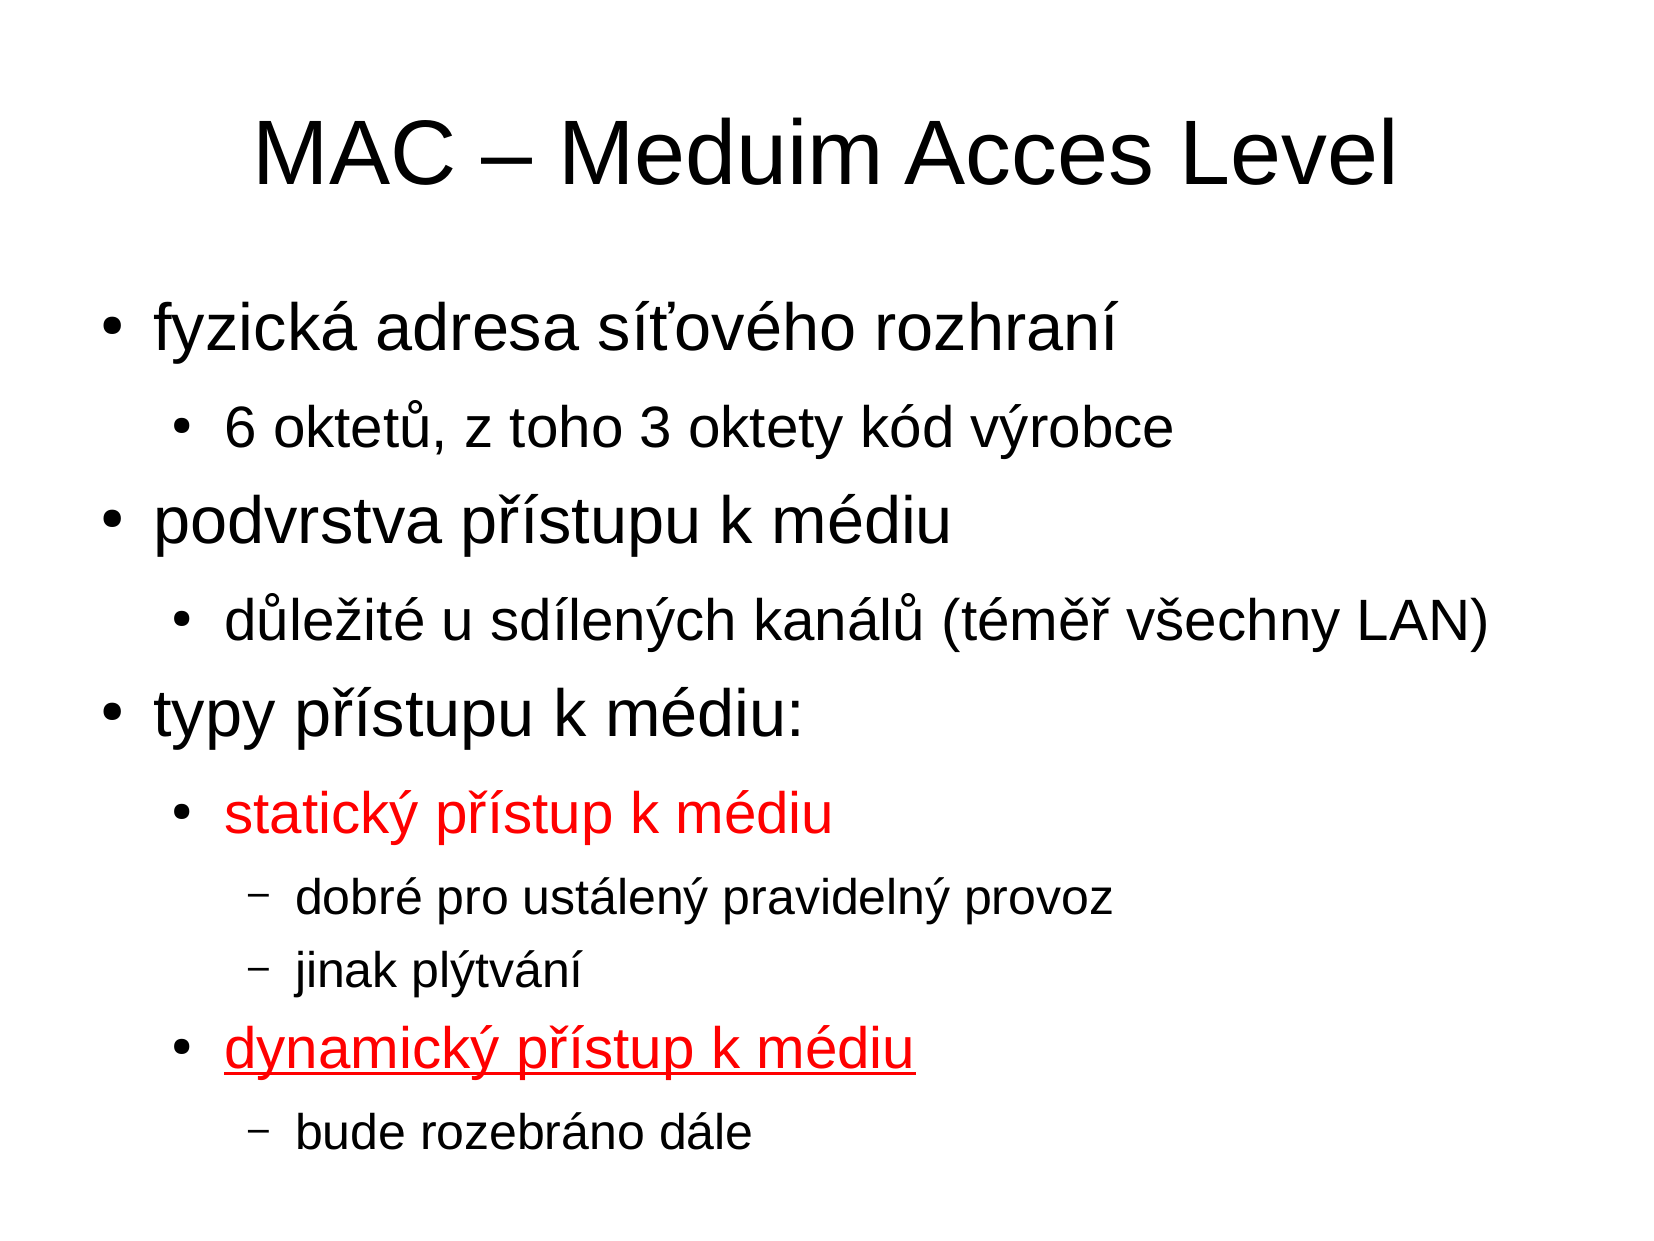

# MAC – Meduim Acces Level
fyzická adresa síťového rozhraní
6 oktetů, z toho 3 oktety kód výrobce
podvrstva přístupu k médiu
důležité u sdílených kanálů (téměř všechny LAN)
typy přístupu k médiu:
statický přístup k médiu
dobré pro ustálený pravidelný provoz
jinak plýtvání
dynamický přístup k médiu
bude rozebráno dále